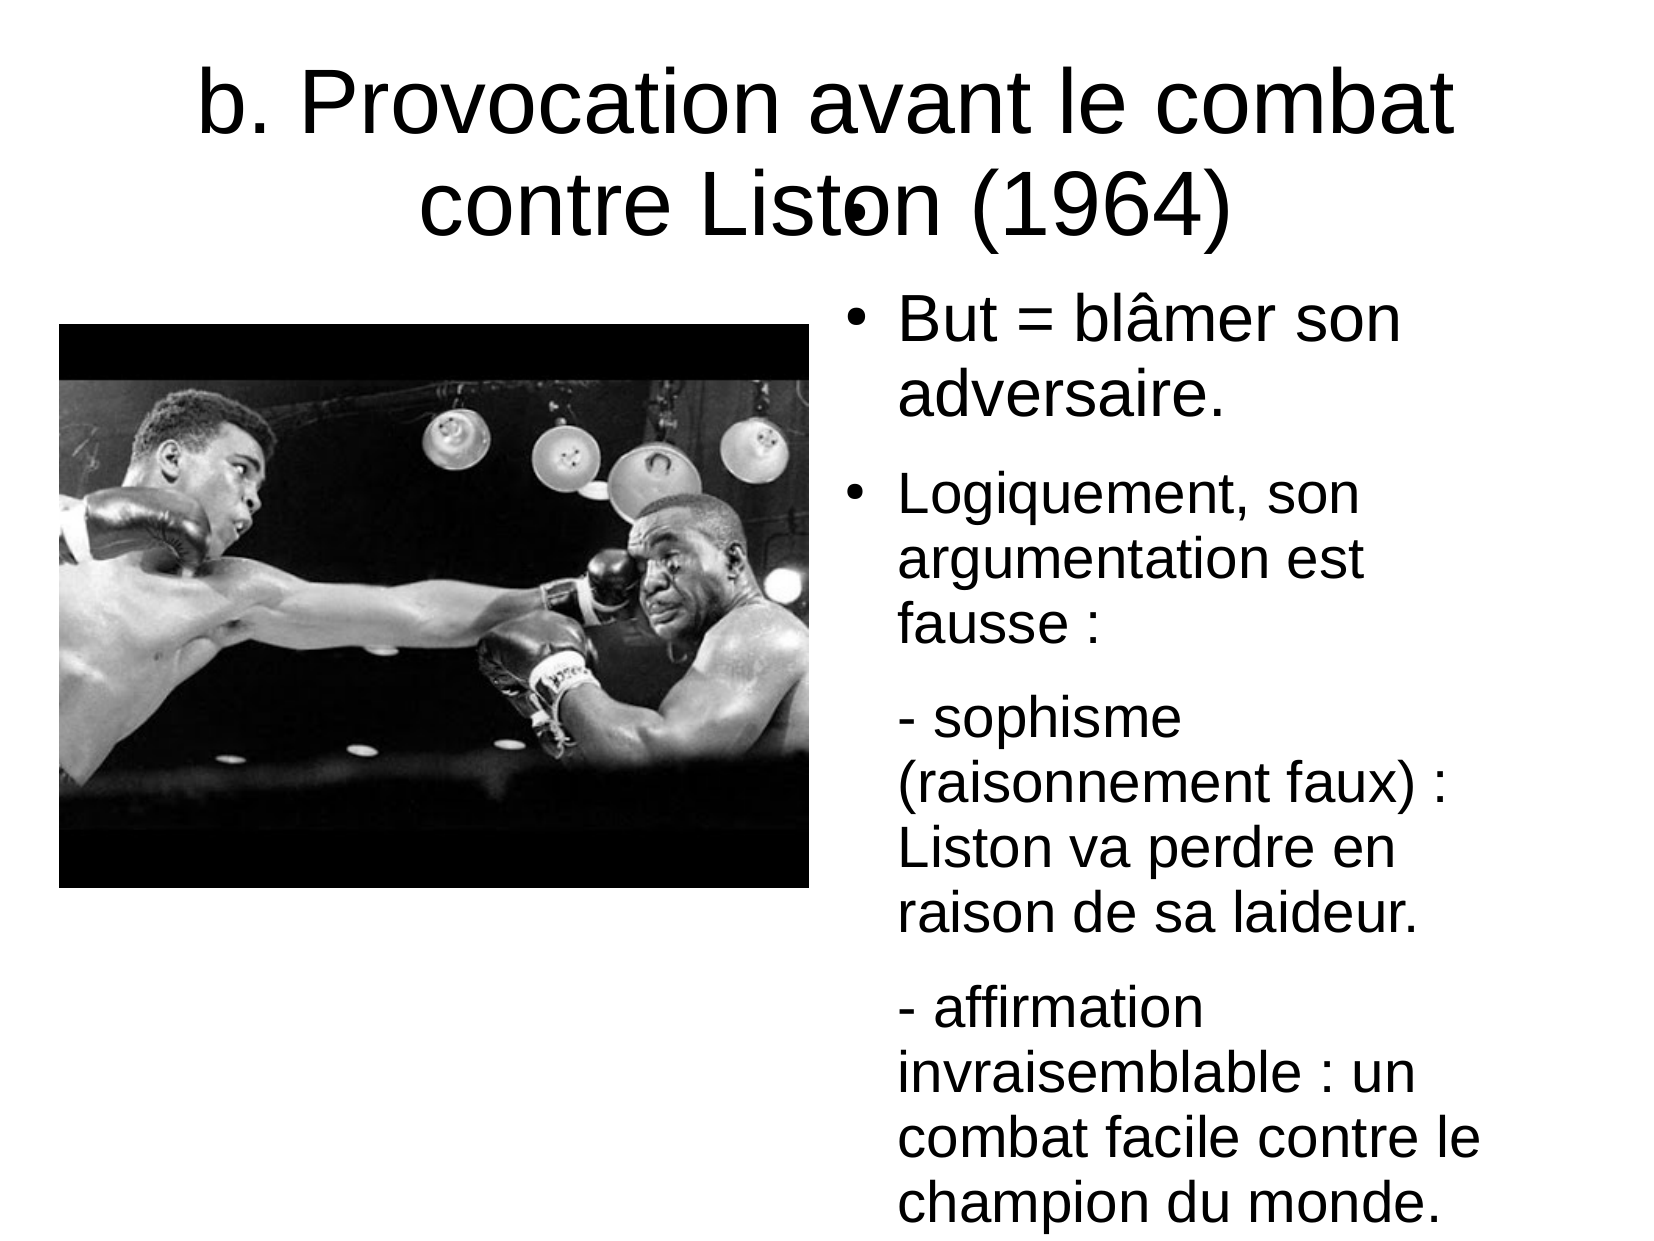

# b. Provocation avant le combat contre Liston (1964)
But = blâmer son adversaire.
Logiquement, son argumentation est fausse :
- sophisme (raisonnement faux) : Liston va perdre en raison de sa laideur.
- affirmation invraisemblable : un combat facile contre le champion du monde.